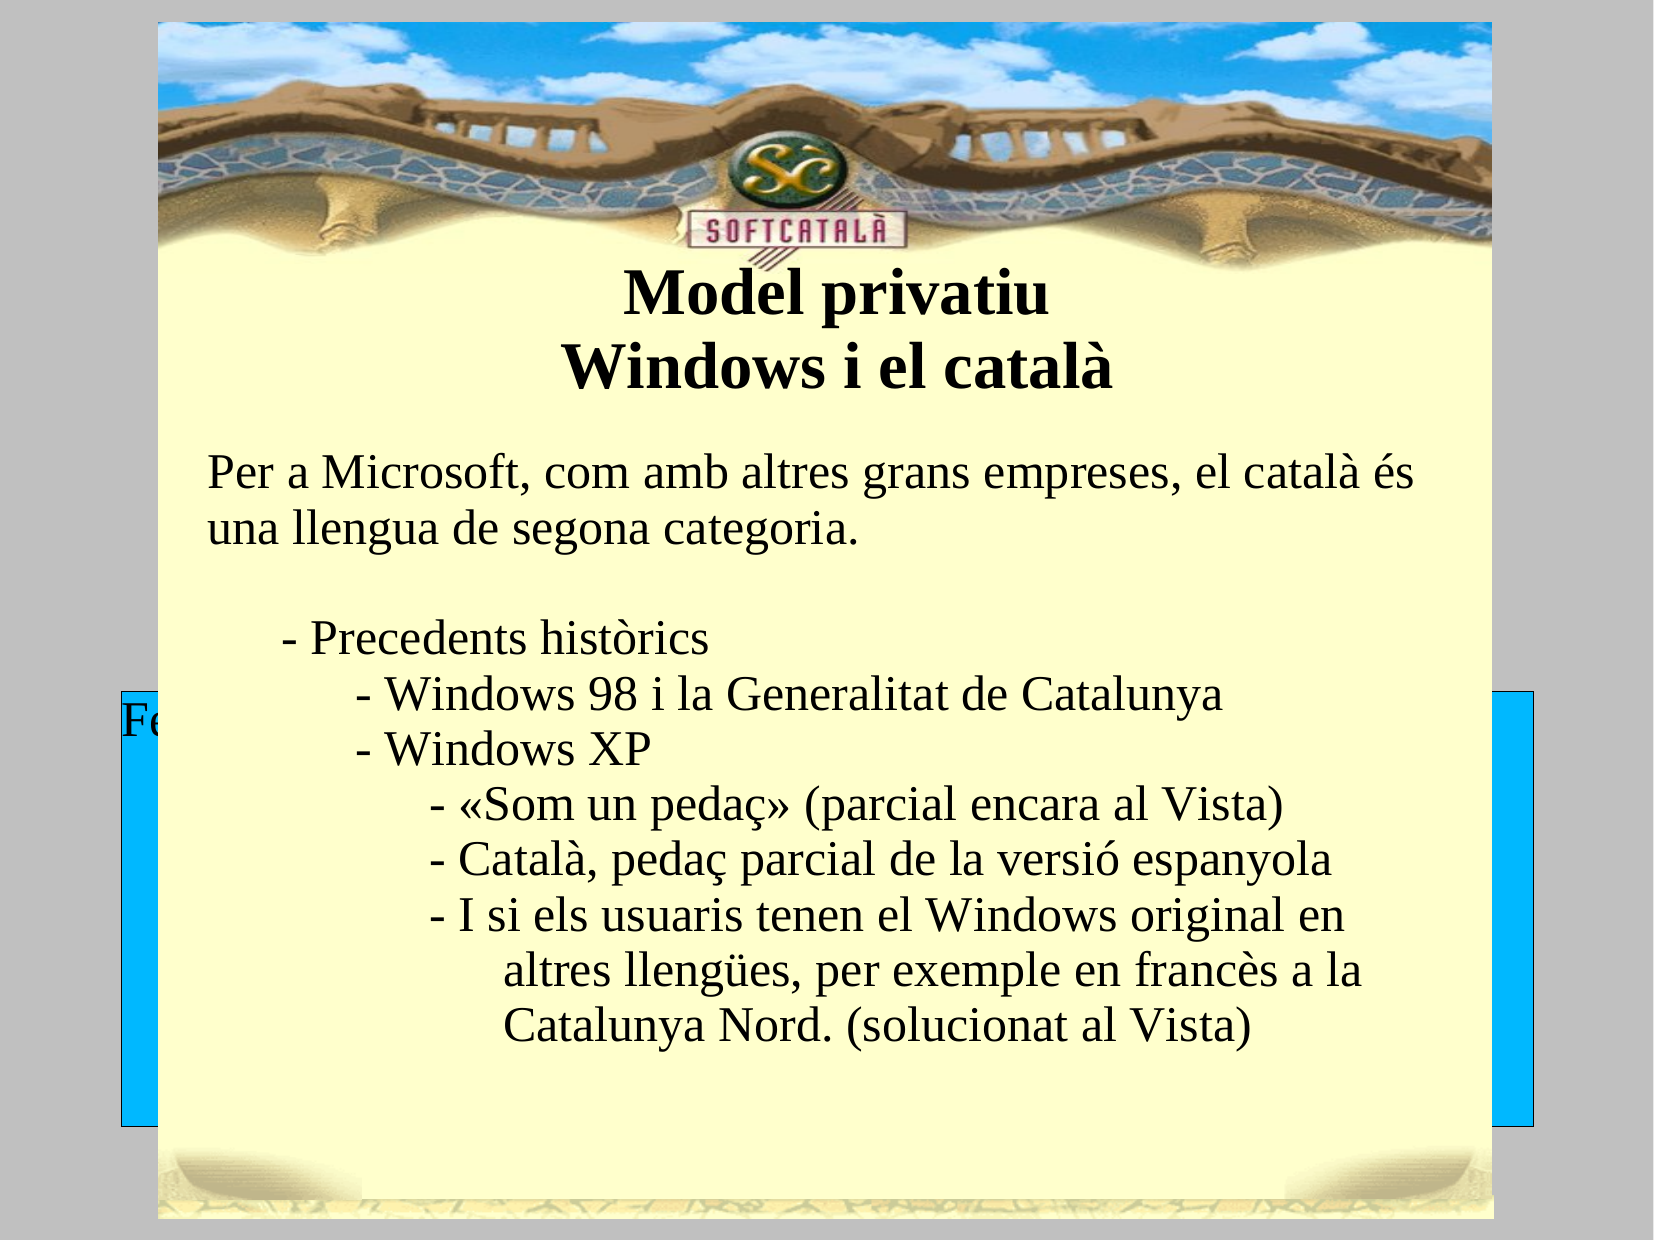

Model privatiu
Windows i el català
Per a Microsoft, com amb altres grans empreses, el català és una llengua de segona categoria.
	- Precedents històrics
		- Windows 98 i la Generalitat de Catalunya
		- Windows XP
			- «Som un pedaç» (parcial encara al Vista)
			- Català, pedaç parcial de la versió espanyola
			- I si els usuaris tenen el Windows original en 					altres llengües, per exemple en francès a la 					Catalunya Nord. (solucionat al Vista)